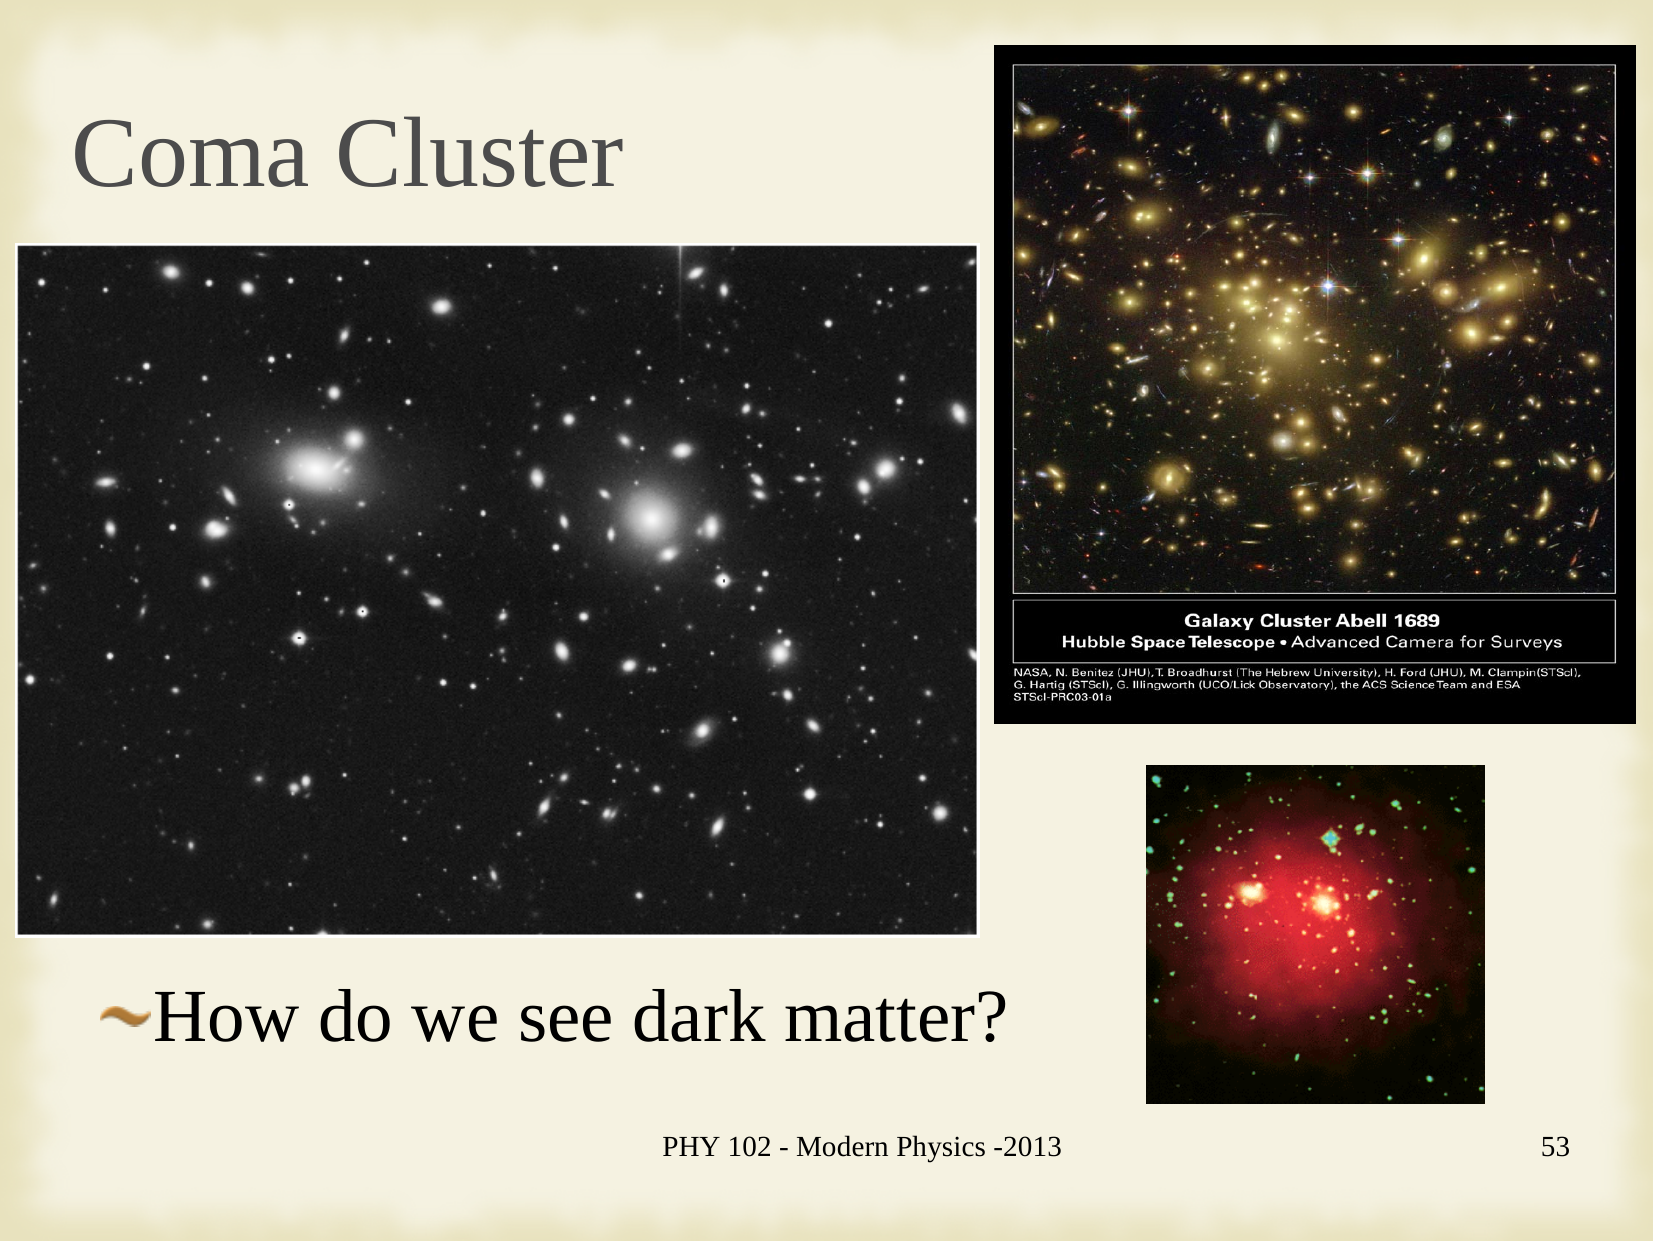

# Coma Cluster
How do we see dark matter?
PHY 102 - Modern Physics -2013
53